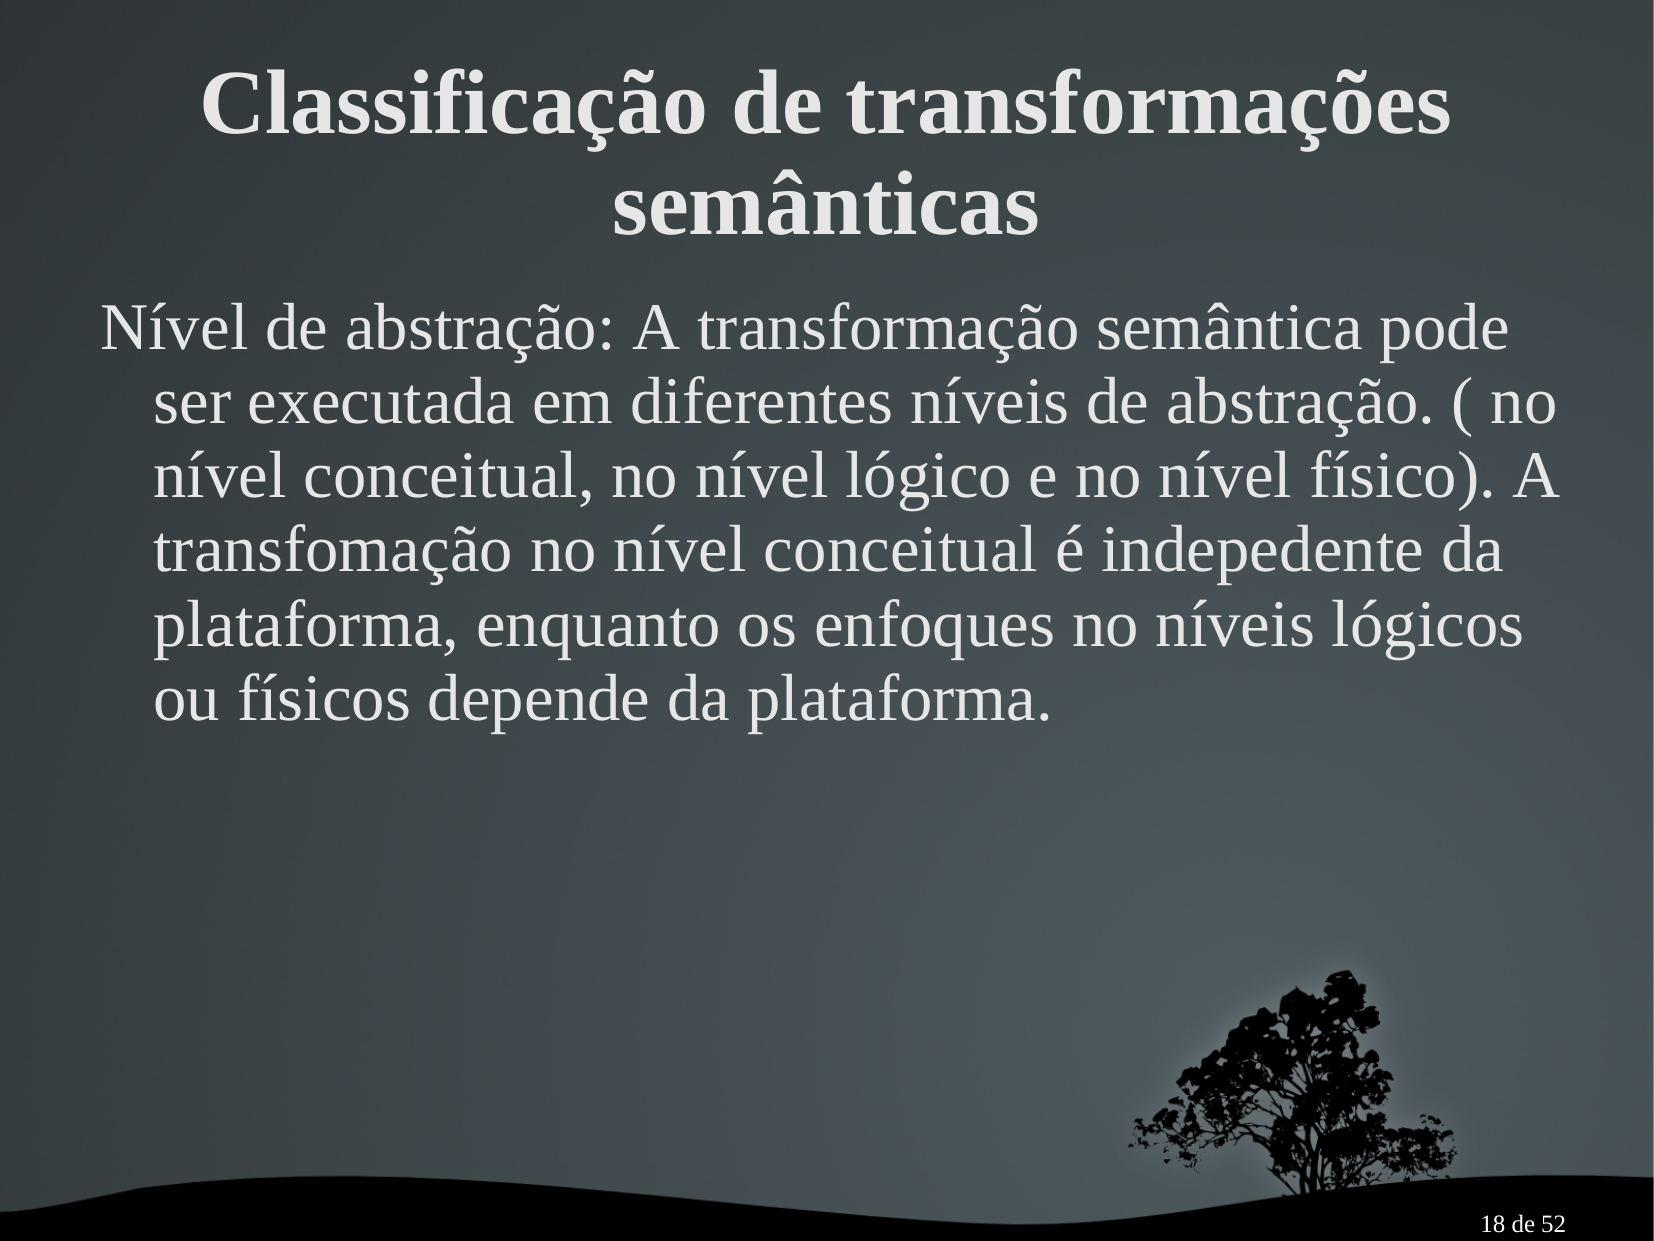

# Classificação de transformações semânticas
Nível de abstração: A transformação semântica pode ser executada em diferentes níveis de abstração. ( no nível conceitual, no nível lógico e no nível físico). A transfomação no nível conceitual é indepedente da plataforma, enquanto os enfoques no níveis lógicos ou físicos depende da plataforma.
18